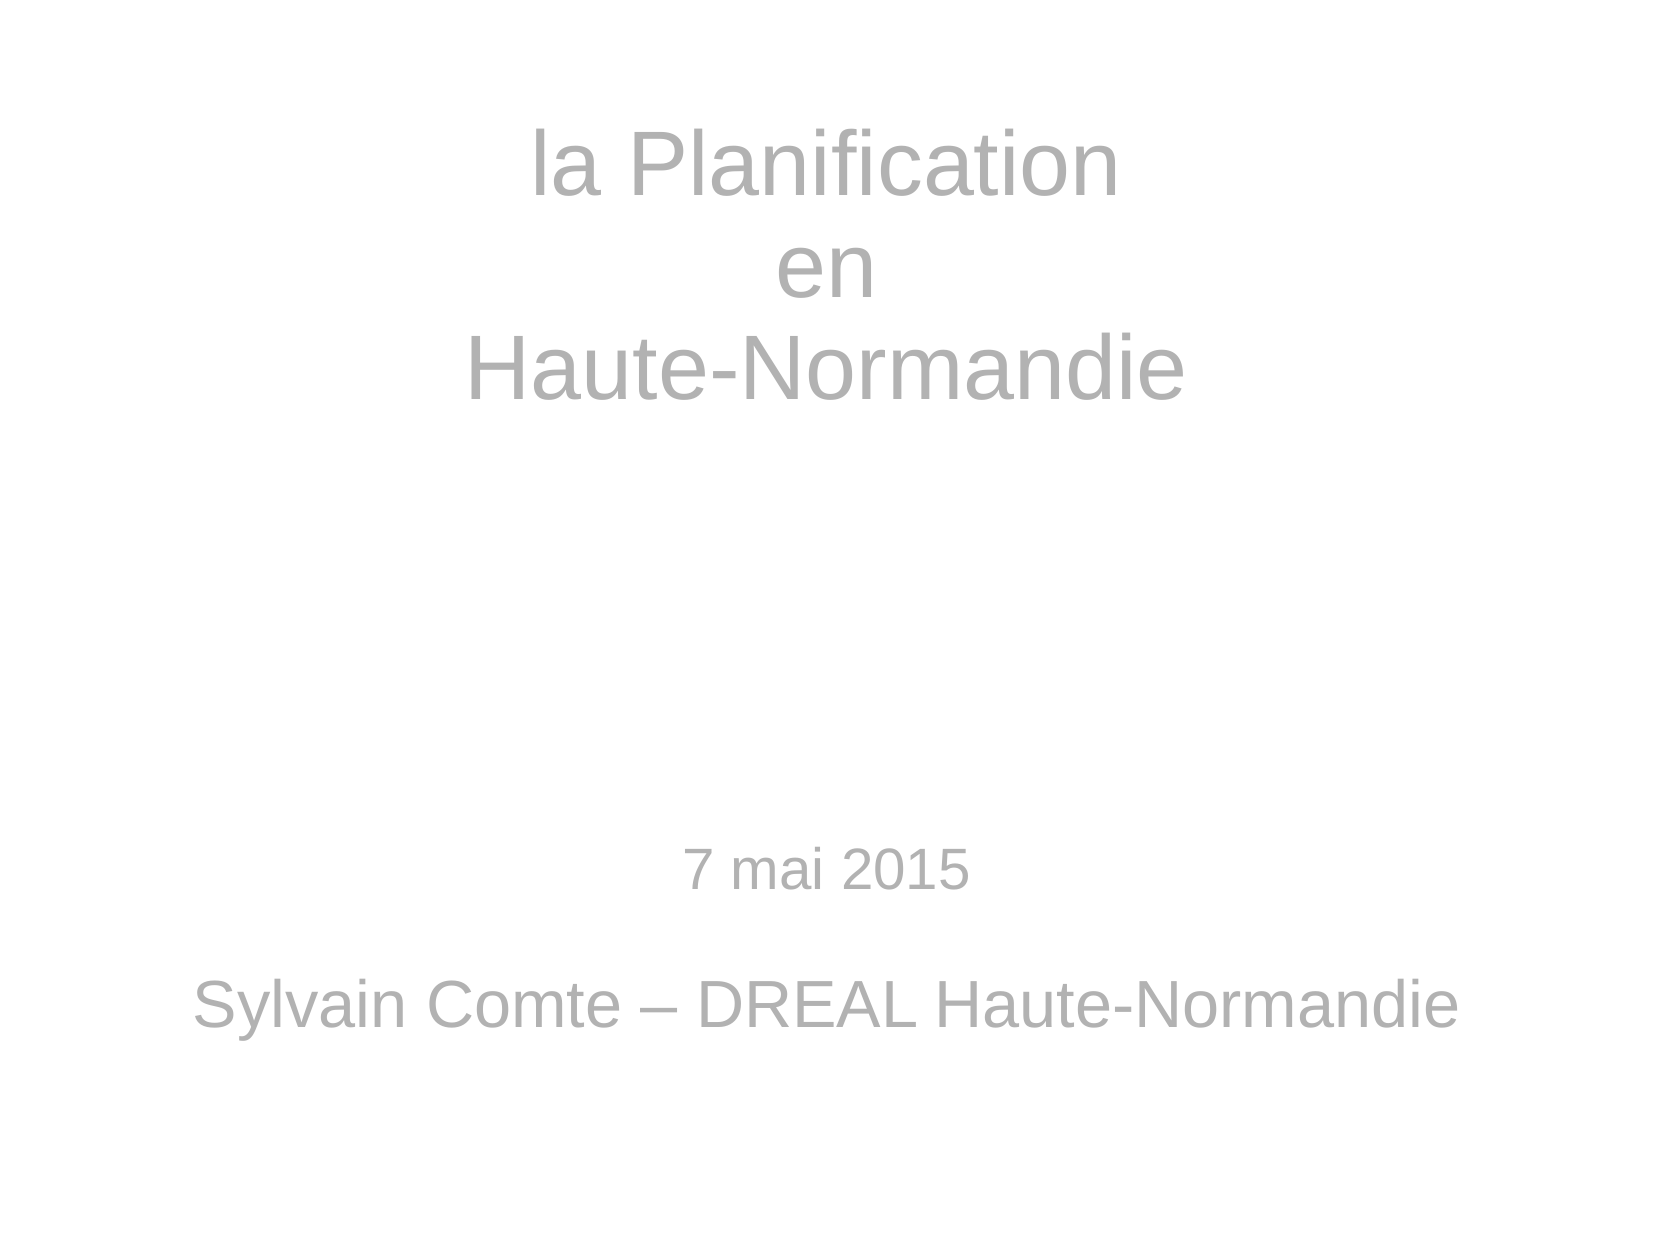

# la Planification en Haute-Normandie
7 mai 2015
Sylvain Comte – DREAL Haute-Normandie